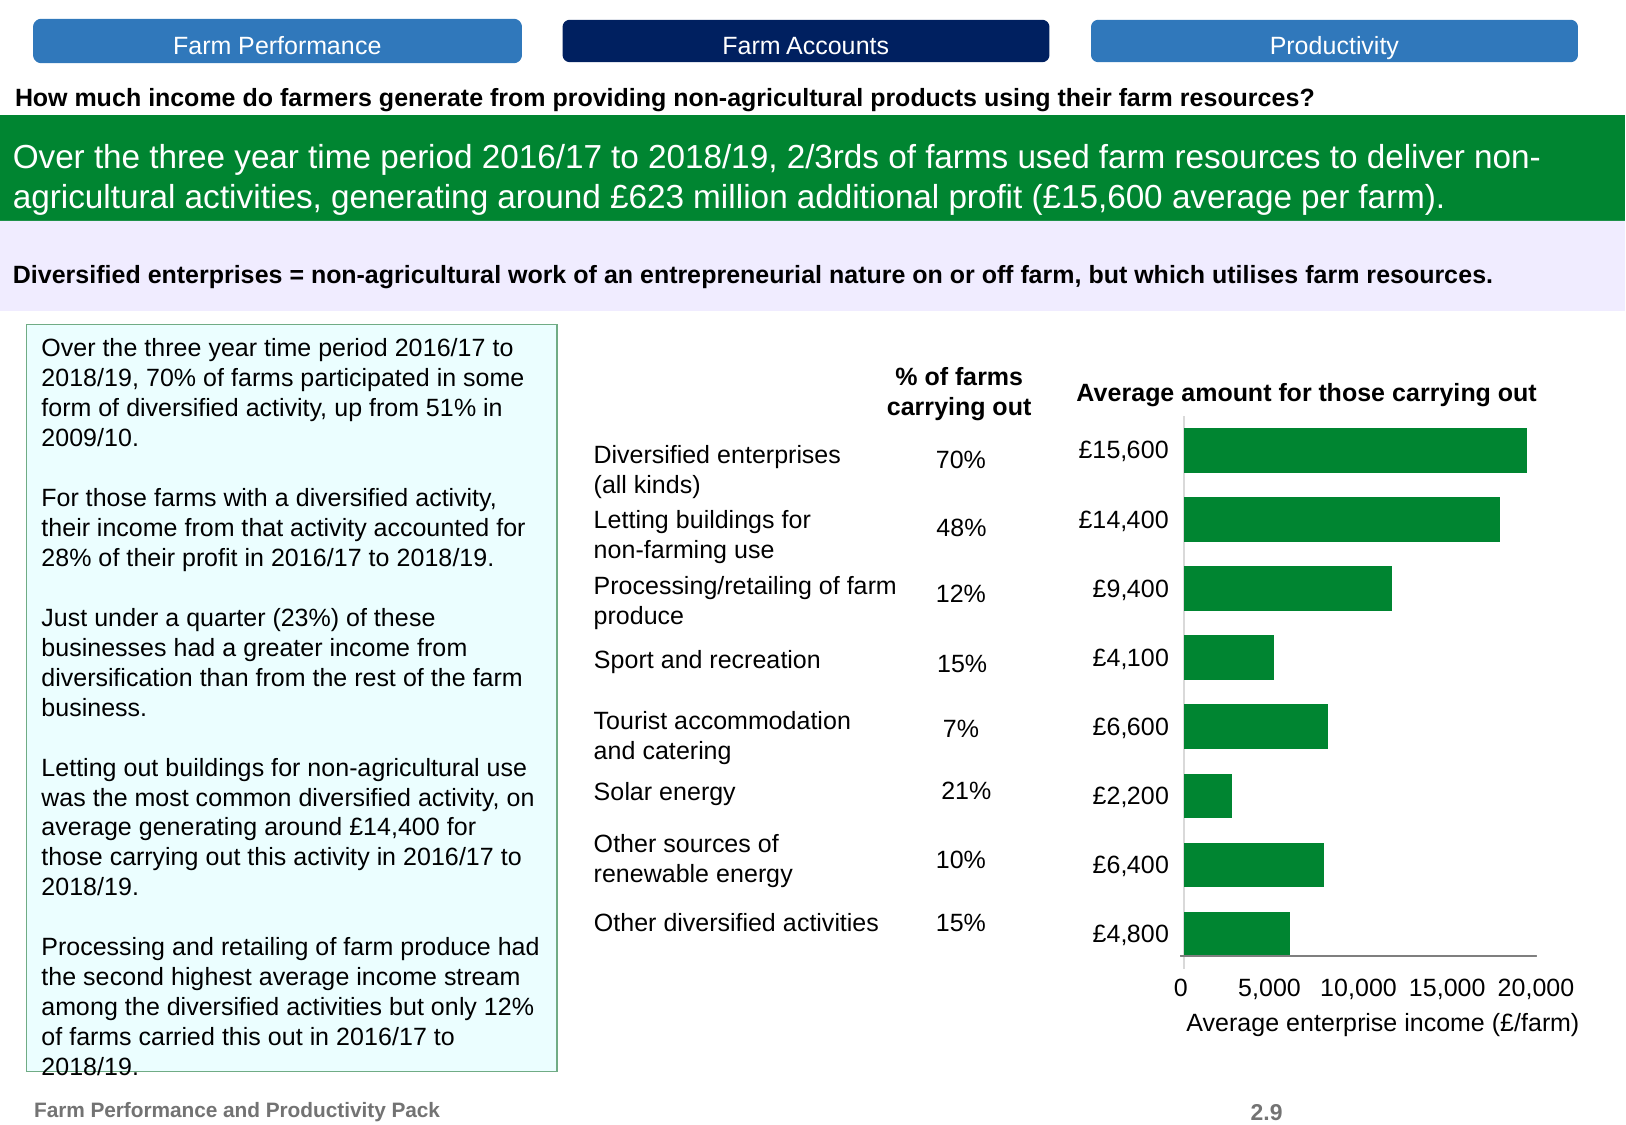

Farm Performance
Farm Accounts
Productivity
How much income do farmers generate from providing non-agricultural products using their farm resources?
Over the three year time period 2016/17 to 2018/19, 2/3rds of farms used farm resources to deliver non-agricultural activities, generating around £623 million additional profit (£15,600 average per farm).
# Slide 3.9 – How much income do farmers generate from providing non-agricultural products using their farm resources?
Diversified enterprises = non-agricultural work of an entrepreneurial nature on or off farm, but which utilises farm resources.
Over the three year time period 2016/17 to 2018/19, 70% of farms participated in some form of diversified activity, up from 51% in 2009/10.
For those farms with a diversified activity, their income from that activity accounted for 28% of their profit in 2016/17 to 2018/19.
Just under a quarter (23%) of these businesses had a greater income from diversification than from the rest of the farm business.
Letting out buildings for non-agricultural use was the most common diversified activity, on average generating around £14,400 for those carrying out this activity in 2016/17 to 2018/19.
Processing and retailing of farm produce had the second highest average income stream among the diversified activities but only 12% of farms carried this out in 2016/17 to 2018/19.
% of farms carrying out
Average amount for those carrying out
70%
Diversified enterprises (all kinds)
48%
Letting buildings for non-farming use
Processing/retailing of farm produce
12%
15%
Sport and recreation
Tourist accommodation and catering
7%
21%
Solar energy
Other sources of renewable energy
10%
15%
Other diversified activities
0
5,000
10,000
15,000
20,000
Average enterprise income (£/farm)
### Chart
| Category | Series1 |
|---|---|
| 15600 | 15558.3863457418 |
| 14400 | 14357.3649365649 |
| 9400 | 9430.10777859467 |
| 4100 | 4111.65586182993 |
| 6600 | 6560.27627614395 |
| 2200 | 2205.49853049893 |
| 6400 | 6367.00791175423 |
| 4800 | 4799.11605483017 |2.9
Farm Performance and Productivity Pack